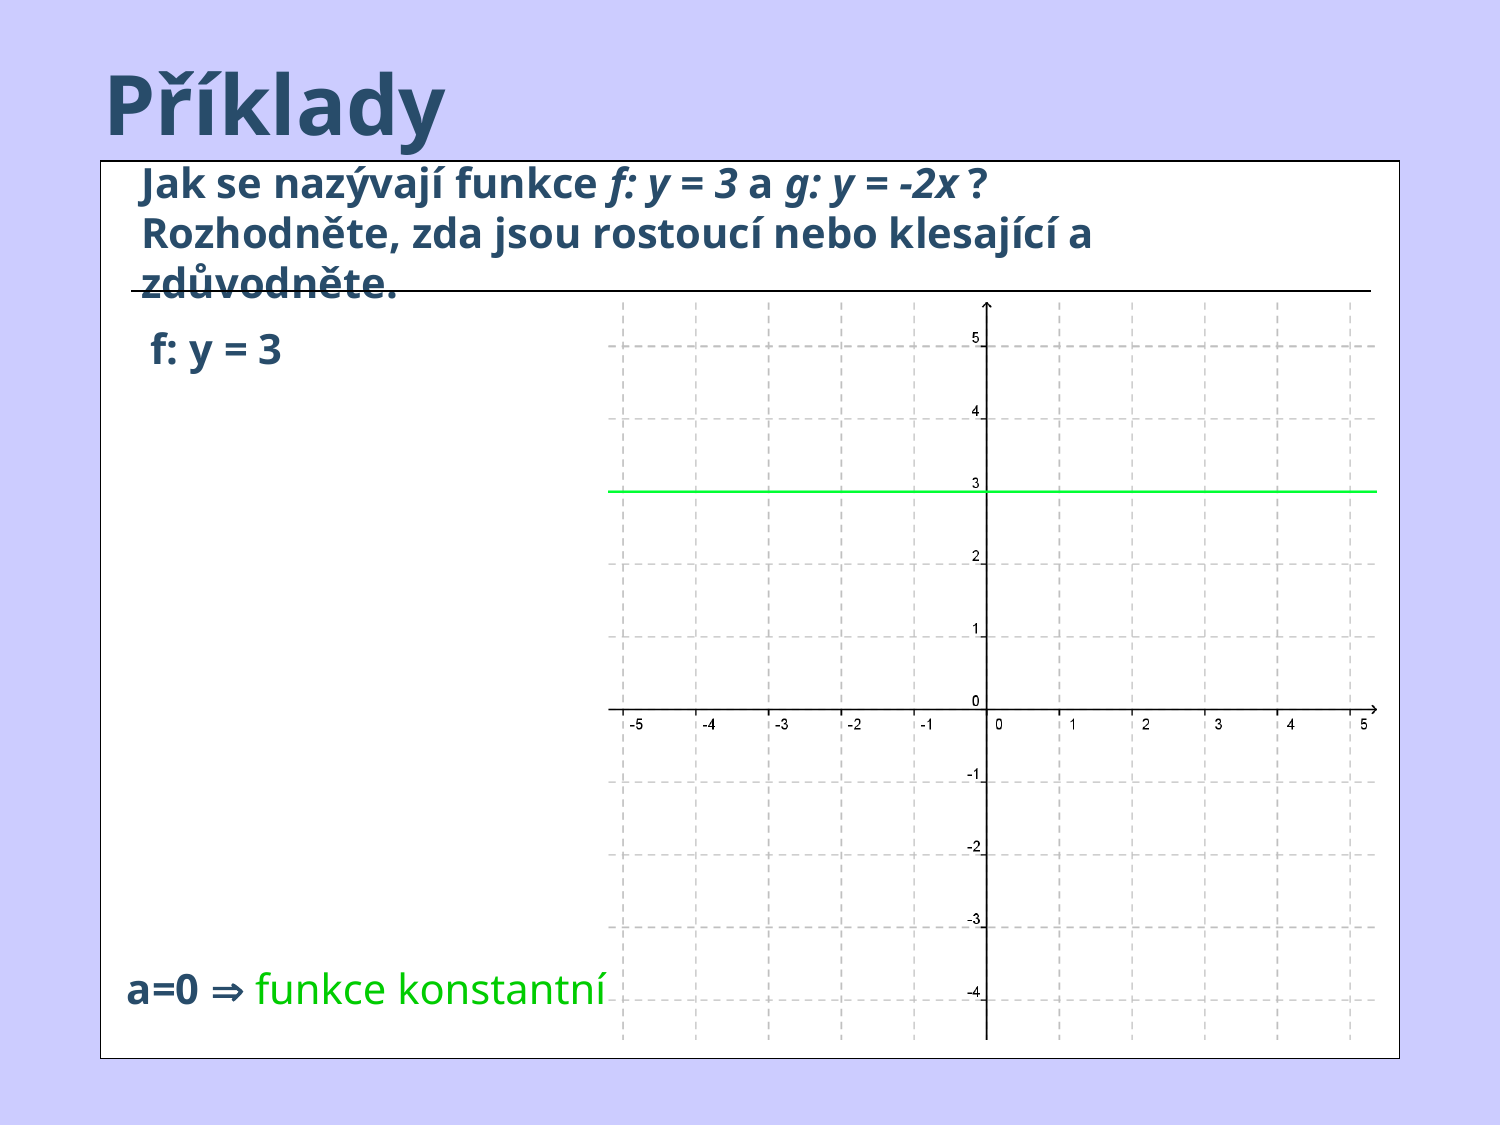

# Příklady
Jak se nazývají funkce f: y = 3 a g: y = -2x ?
Rozhodněte, zda jsou rostoucí nebo klesající a zdůvodněte.
f: y = 3
a=0  funkce konstantní